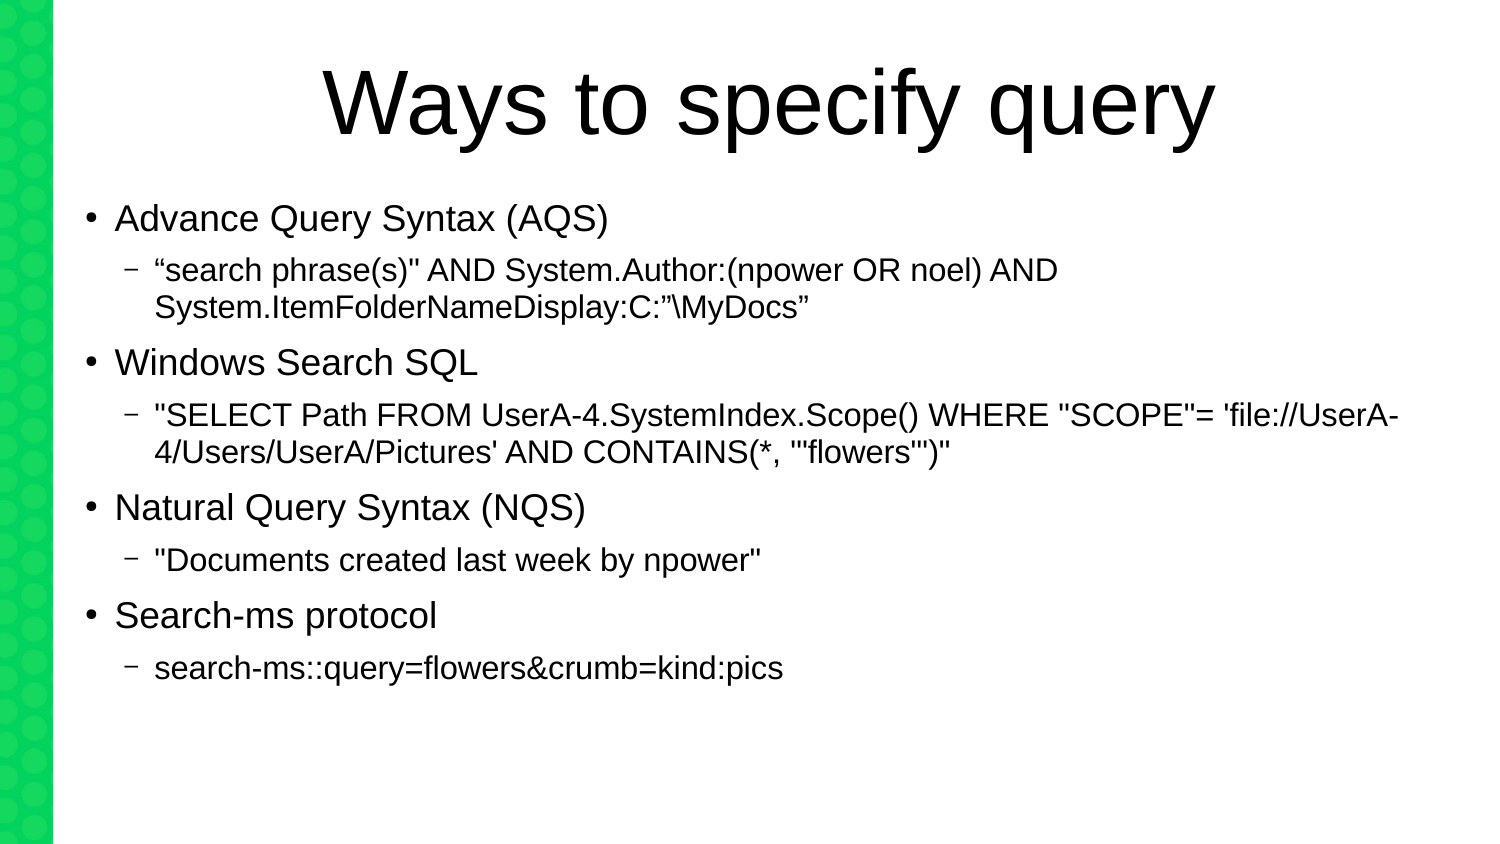

# Ways to specify query
Advance Query Syntax (AQS)
“search phrase(s)" AND System.Author:(npower OR noel) AND System.ItemFolderNameDisplay:C:”\MyDocs”
Windows Search SQL
"SELECT Path FROM UserA-4.SystemIndex.Scope() WHERE "SCOPE"= 'file://UserA-4/Users/UserA/Pictures' AND CONTAINS(*, '"flowers"')"
Natural Query Syntax (NQS)
"Documents created last week by npower"
Search-ms protocol
search-ms::query=flowers&crumb=kind:pics